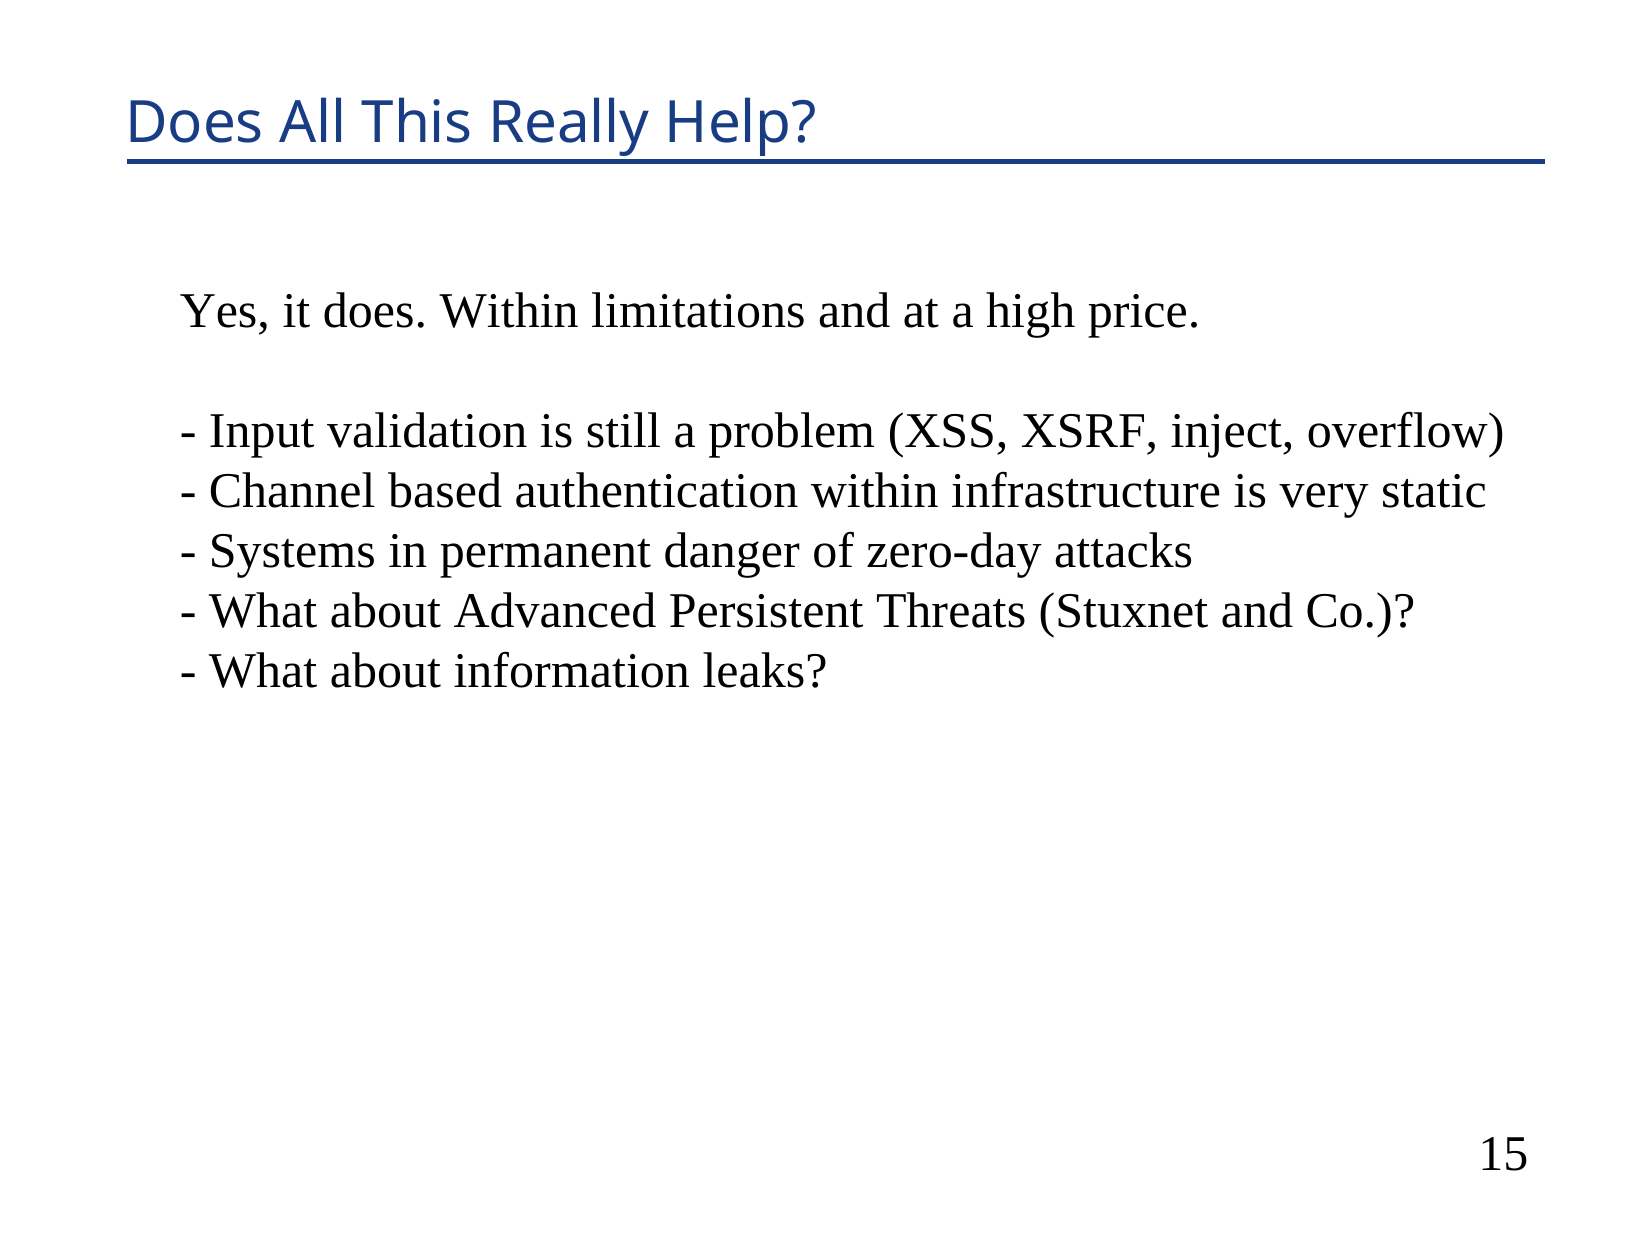

# Does All This Really Help?
Yes, it does. Within limitations and at a high price.
- Input validation is still a problem (XSS, XSRF, inject, overflow)
- Channel based authentication within infrastructure is very static
- Systems in permanent danger of zero-day attacks
- What about Advanced Persistent Threats (Stuxnet and Co.)?
- What about information leaks?
15